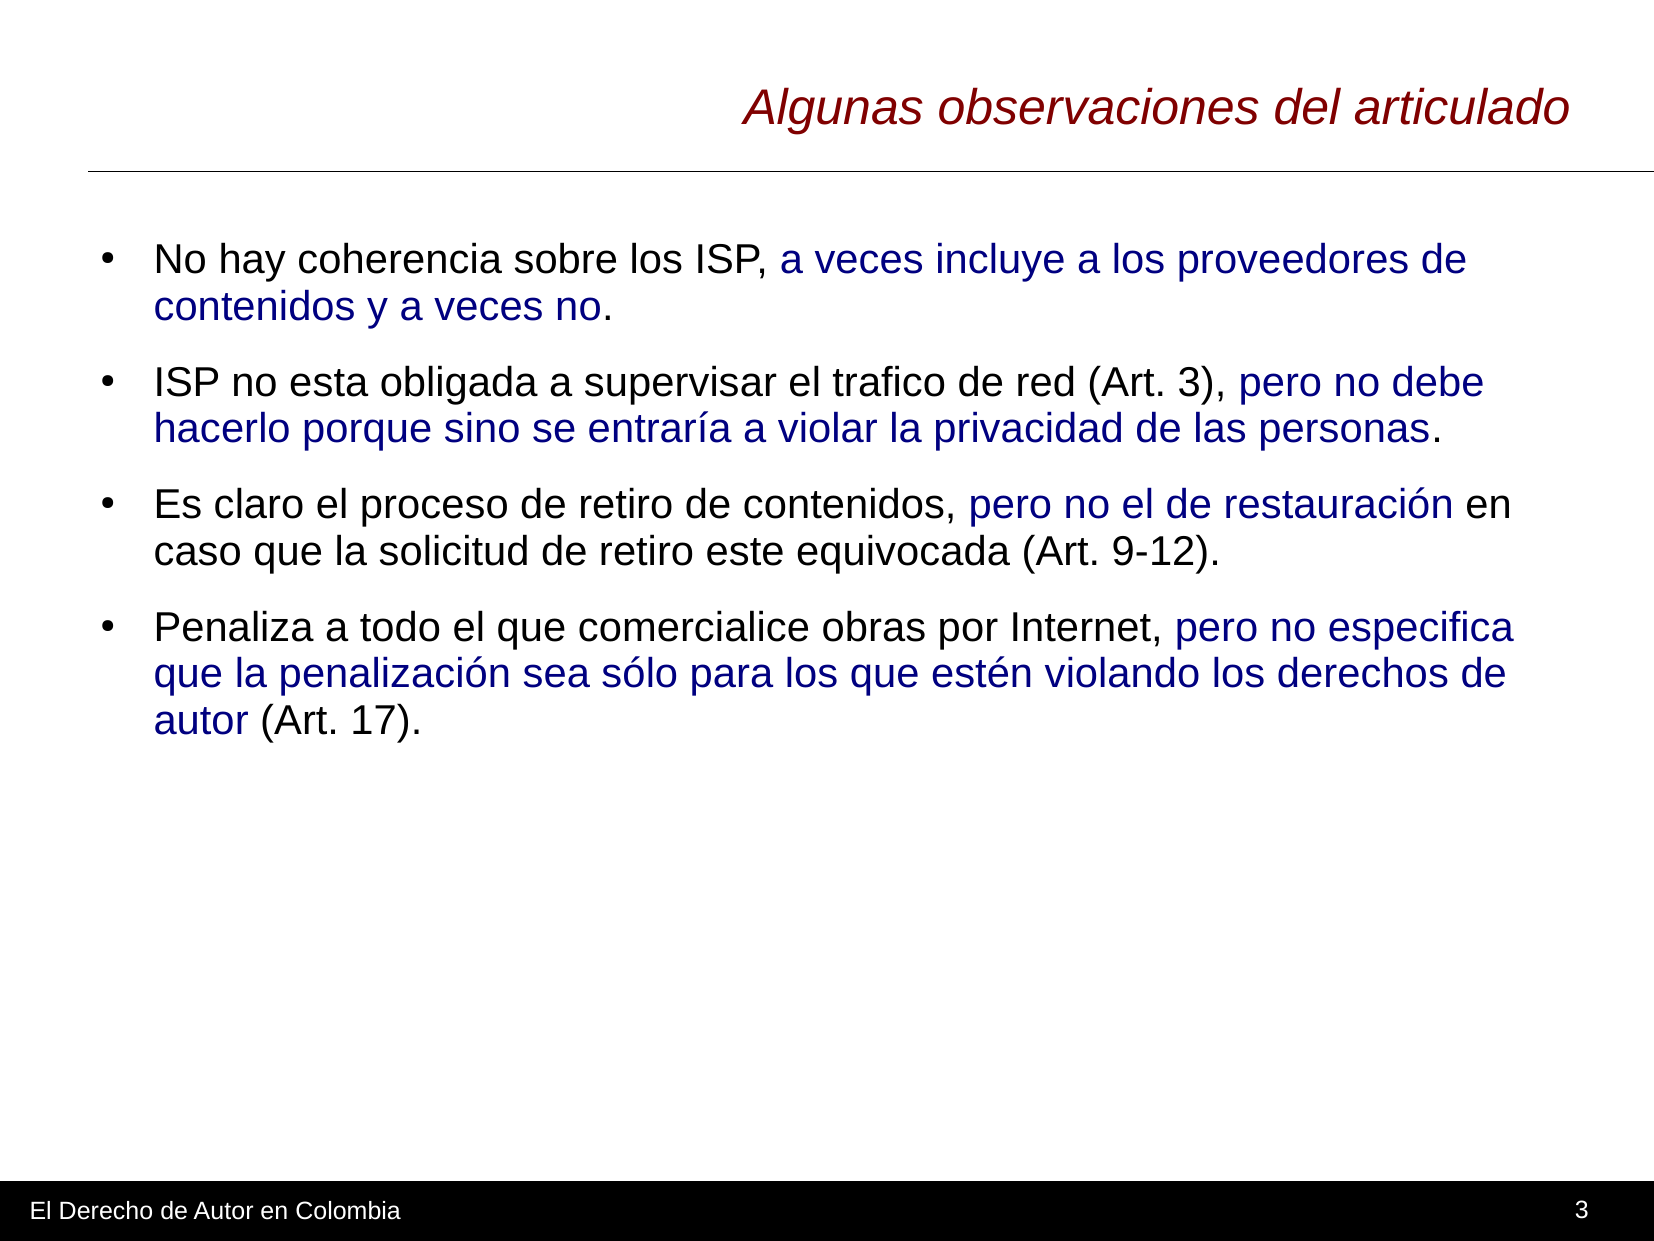

# Algunas observaciones del articulado
No hay coherencia sobre los ISP, a veces incluye a los proveedores de contenidos y a veces no.
ISP no esta obligada a supervisar el trafico de red (Art. 3), pero no debe hacerlo porque sino se entraría a violar la privacidad de las personas.
Es claro el proceso de retiro de contenidos, pero no el de restauración en caso que la solicitud de retiro este equivocada (Art. 9-12).
Penaliza a todo el que comercialice obras por Internet, pero no especifica que la penalización sea sólo para los que estén violando los derechos de autor (Art. 17).
3